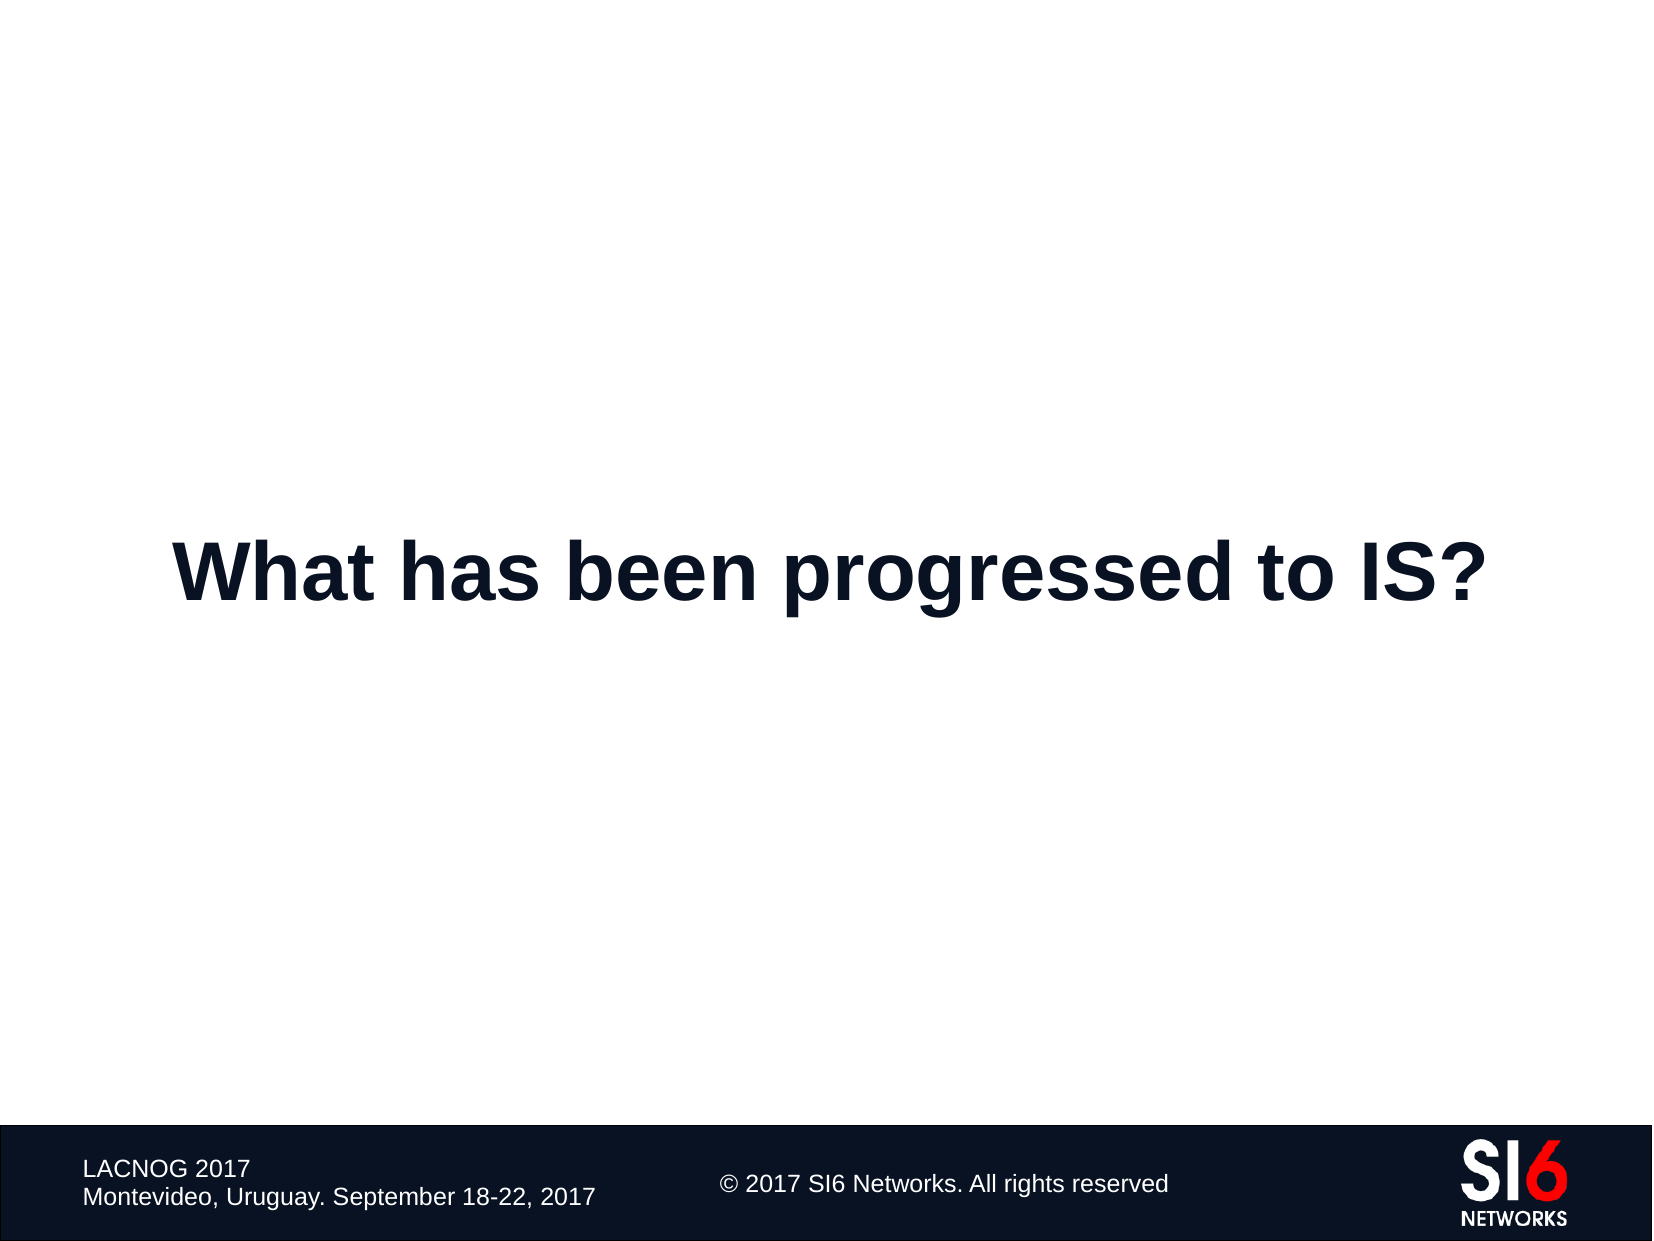

# What has been progressed to IS?
11